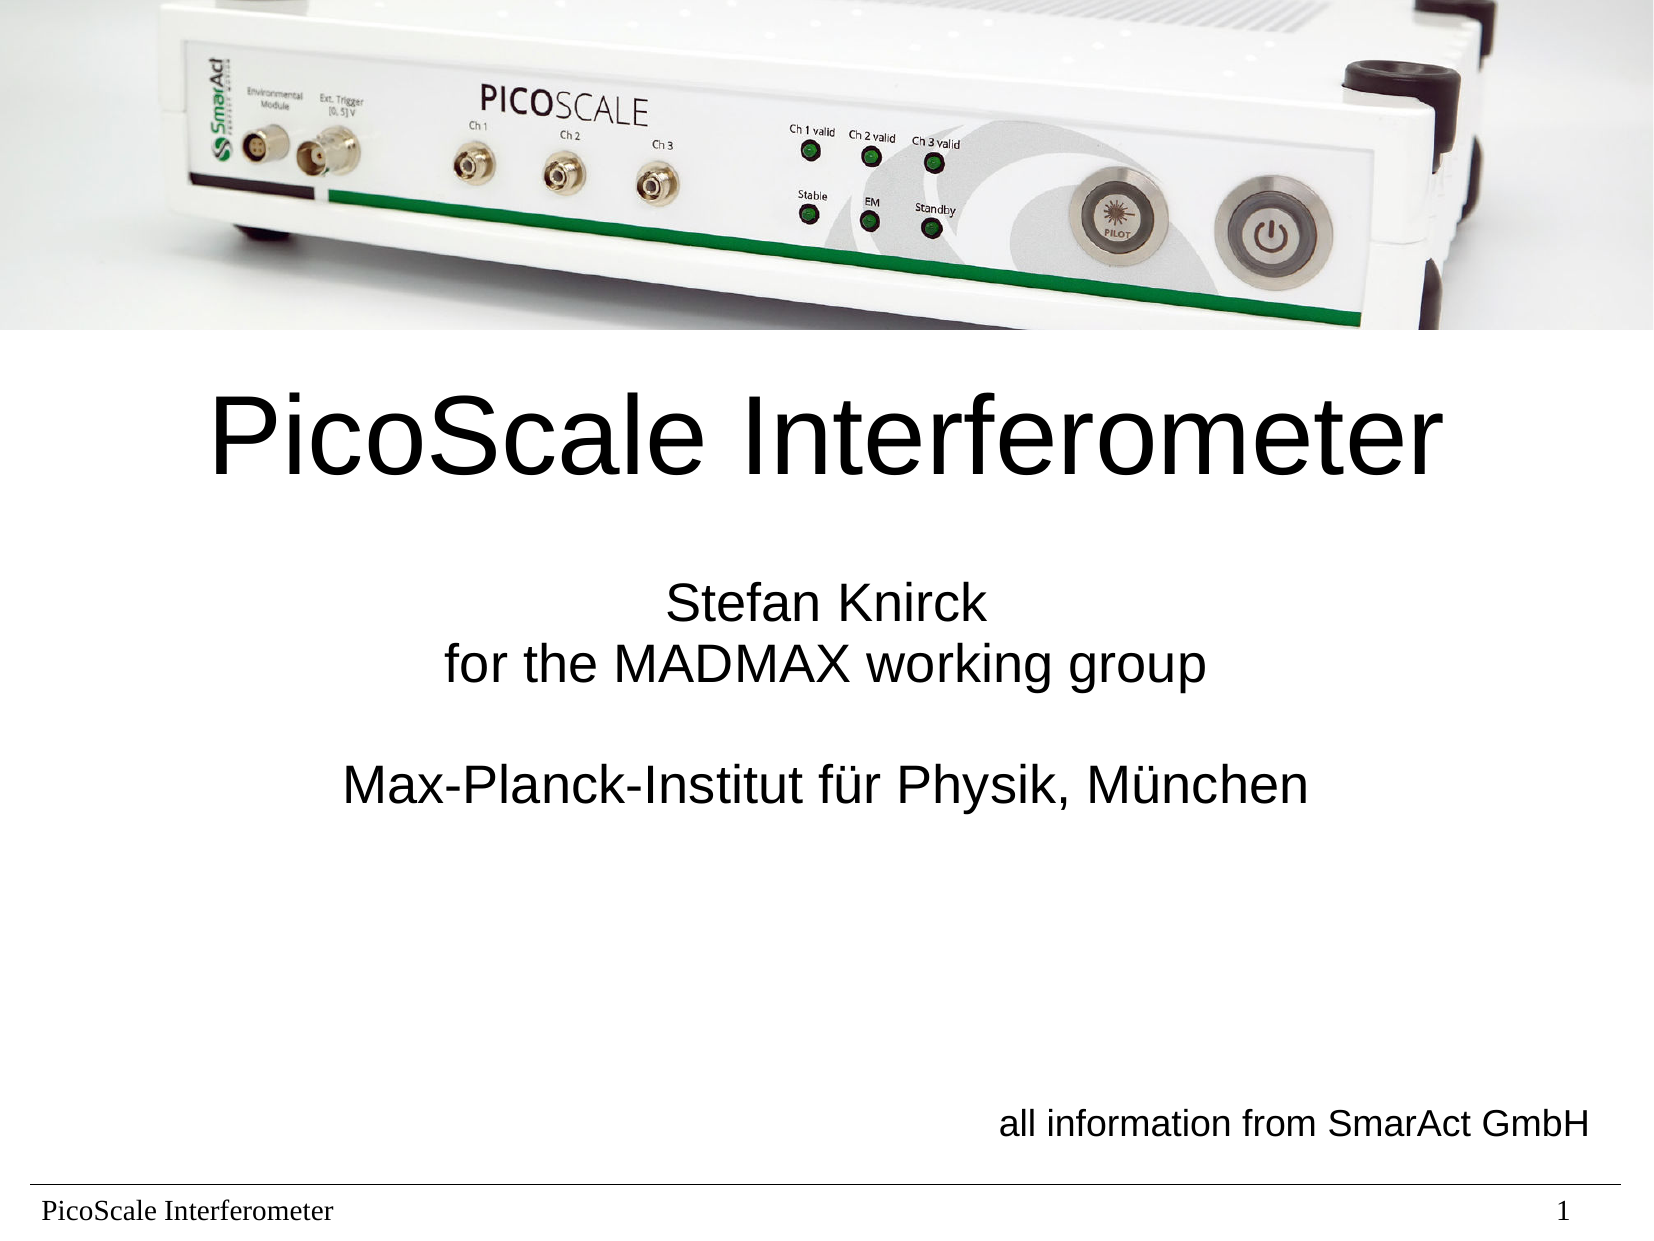

# PicoScale Interferometer
Stefan Knirck
for the MADMAX working group
Max-Planck-Institut für Physik, München
all information from SmarAct GmbH
PicoScale Interferometer
1